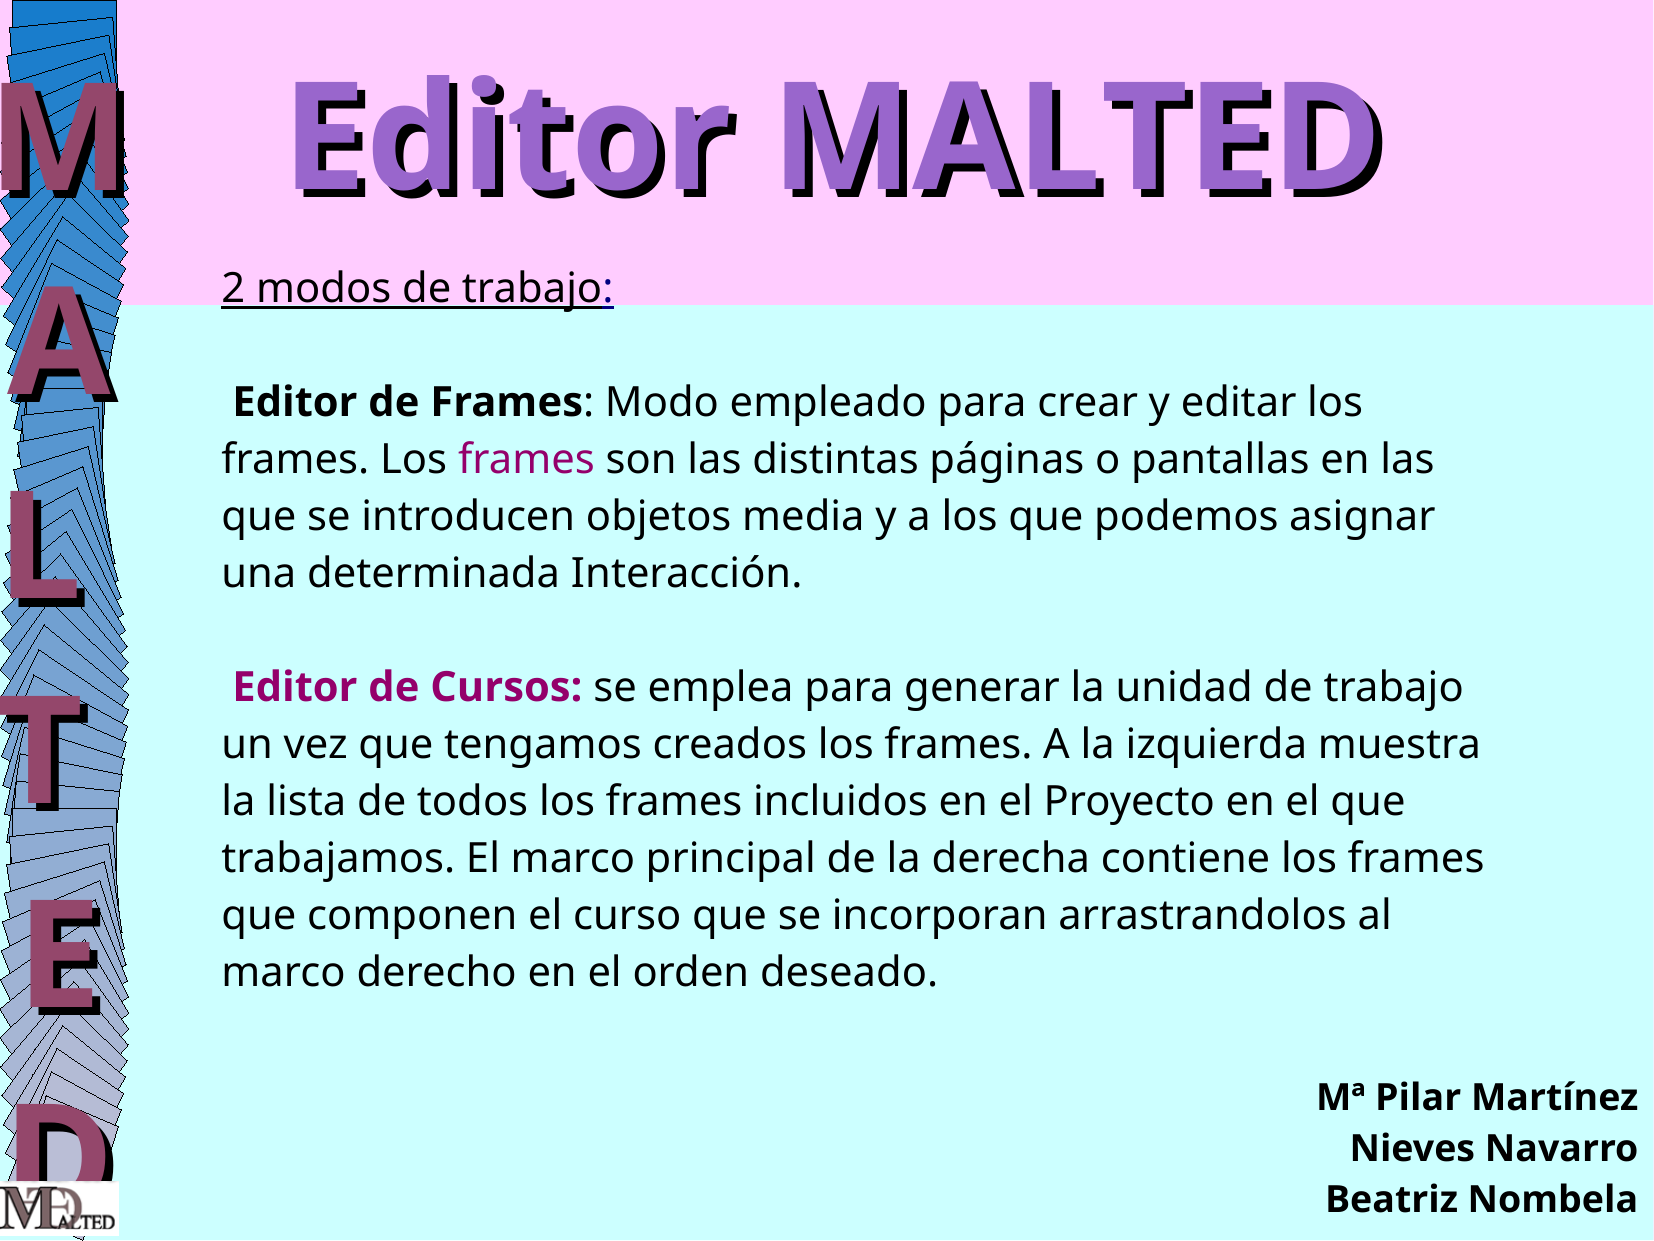

# Editor MALTED
2 modos de trabajo:
 Editor de Frames: Modo empleado para crear y editar los frames. Los frames son las distintas páginas o pantallas en las que se introducen objetos media y a los que podemos asignar una determinada Interacción.
 Editor de Cursos: se emplea para generar la unidad de trabajo un vez que tengamos creados los frames. A la izquierda muestra la lista de todos los frames incluidos en el Proyecto en el que trabajamos. El marco principal de la derecha contiene los frames que componen el curso que se incorporan arrastrandolos al marco derecho en el orden deseado.